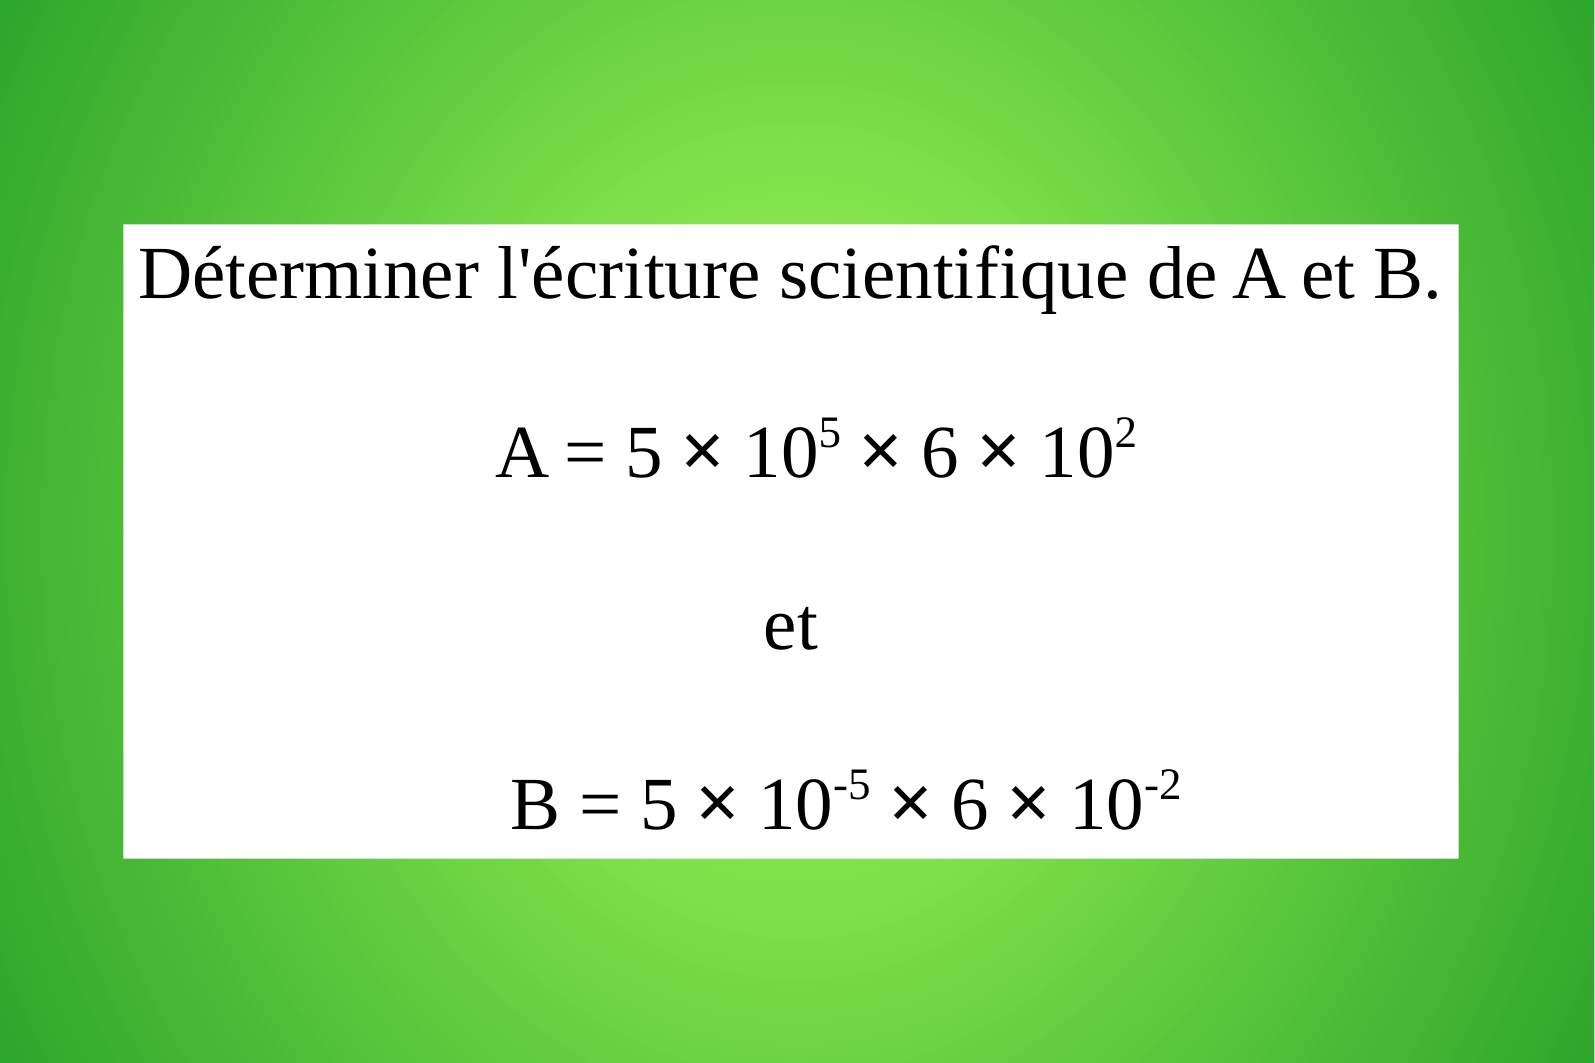

Déterminer l'écriture scientifique de A et B.
	A = 5 × 105 × 6 × 102
et
 		B = 5 × 10-5 × 6 × 10-2